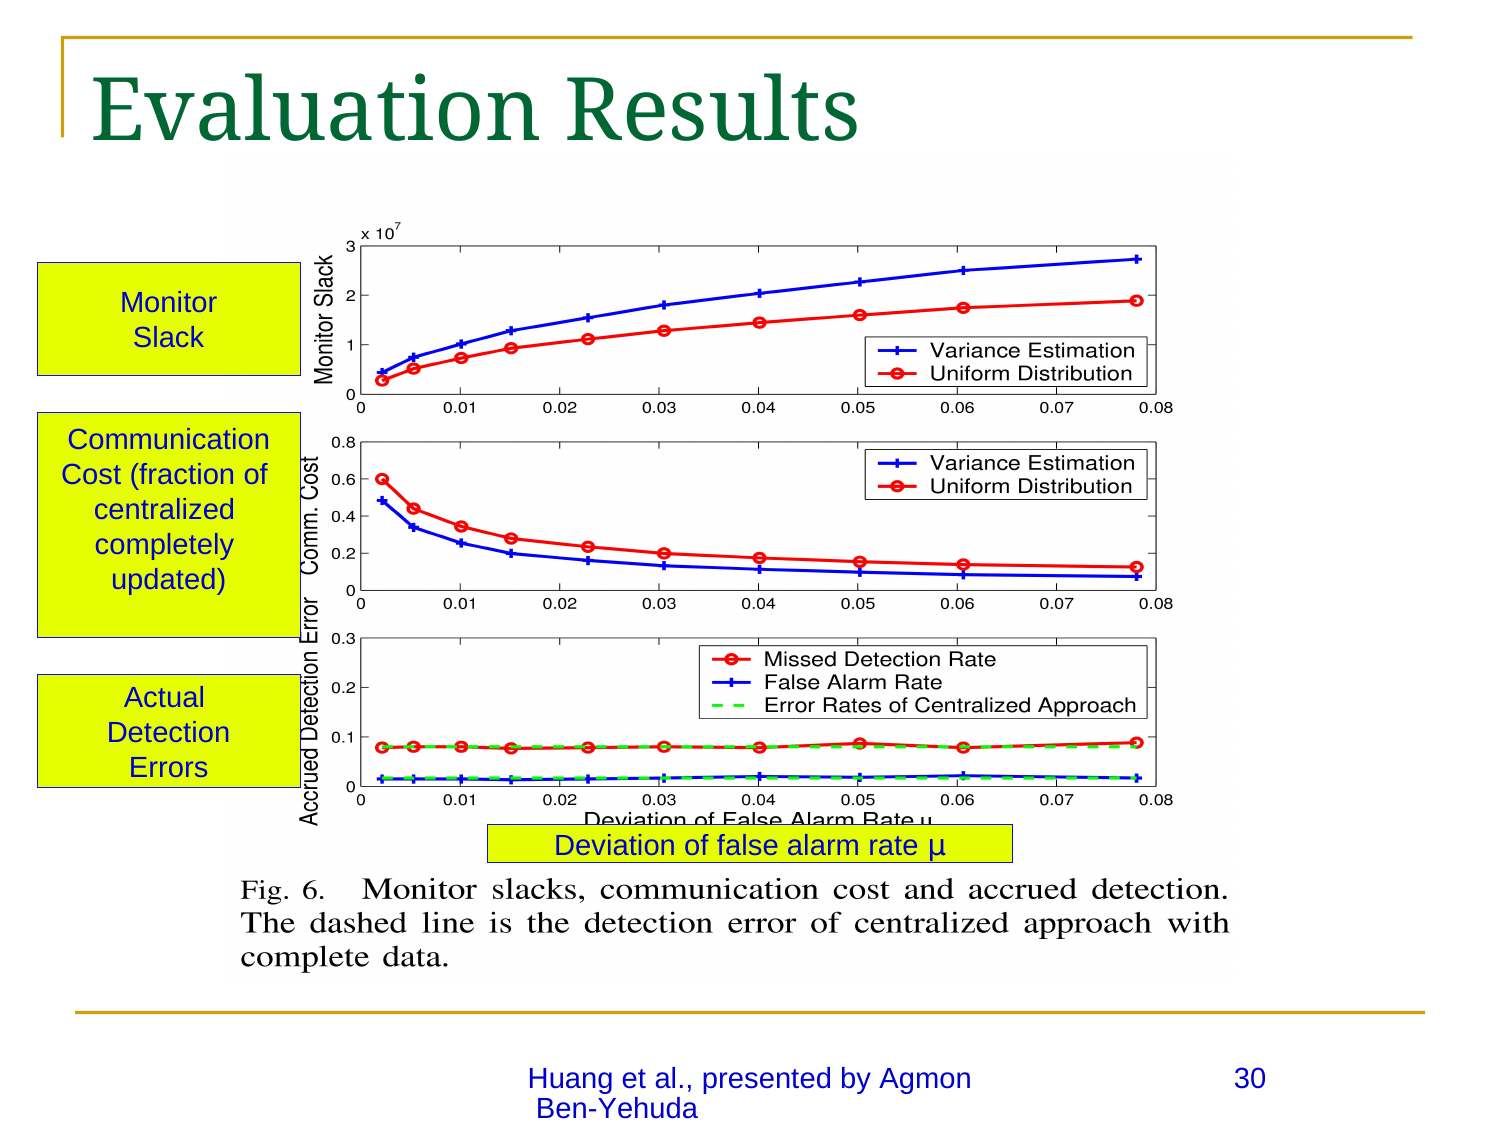

# Evaluation Results
Monitor
Slack
Communication
Cost (fraction of
centralized
completely
updated)
Actual
Detection
Errors
Deviation of false alarm rate μ
Huang et al., presented by Agmon Ben-Yehuda
30